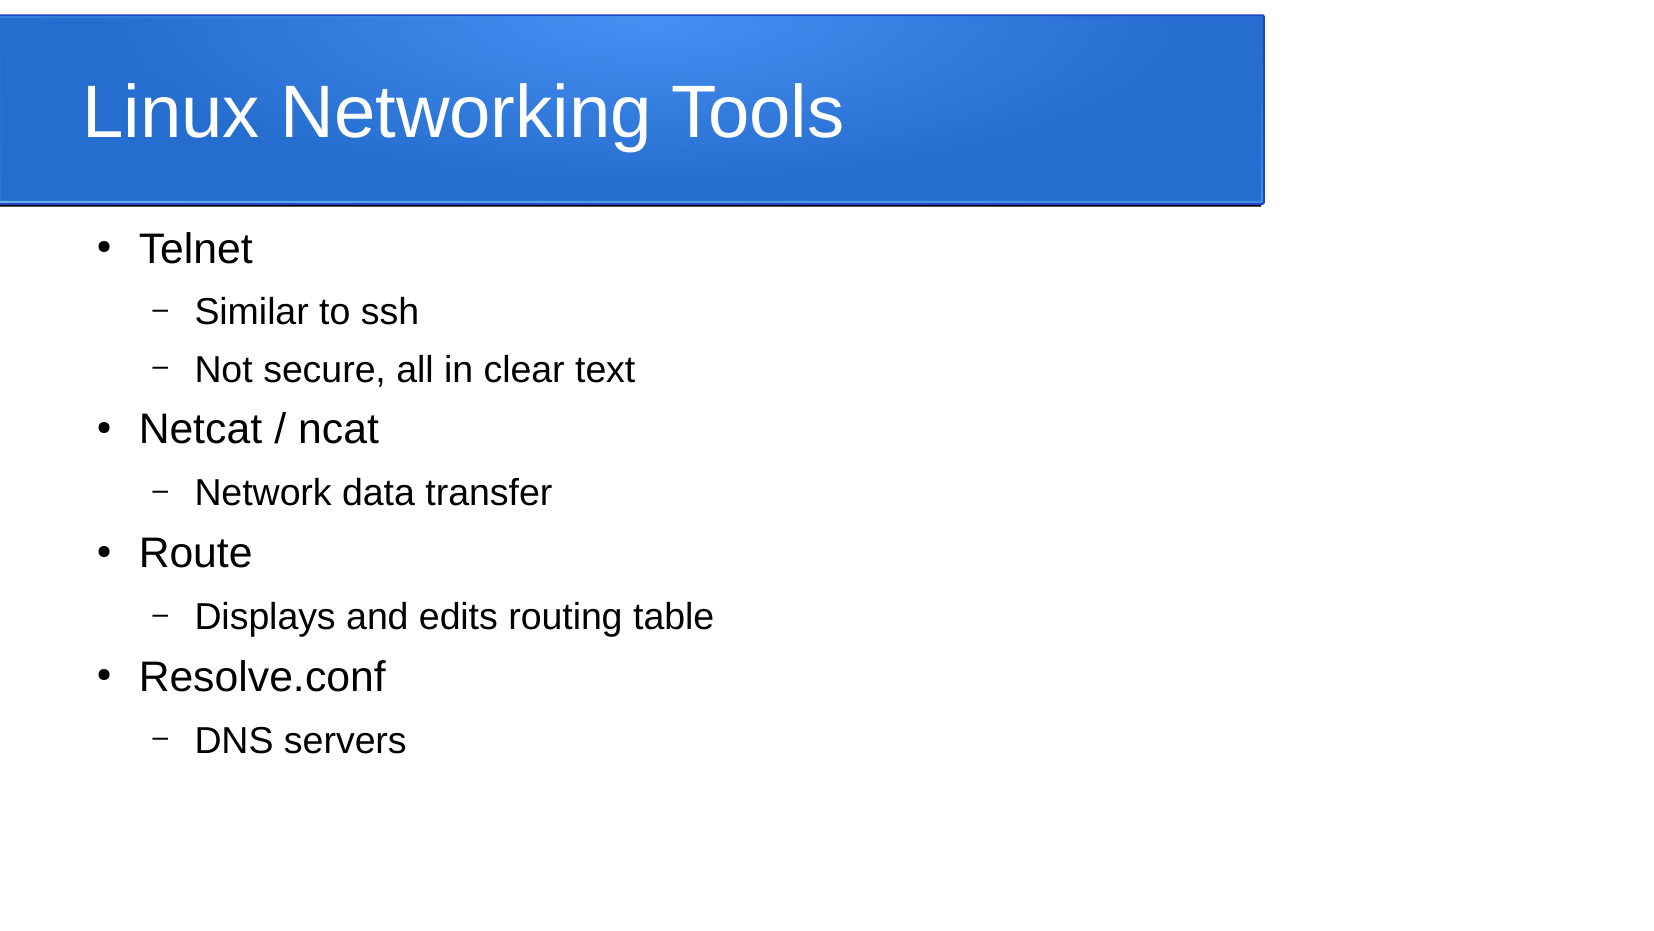

# Linux Networking Tools
Telnet
Similar to ssh
Not secure, all in clear text
Netcat / ncat
Network data transfer
Route
Displays and edits routing table
Resolve.conf
DNS servers